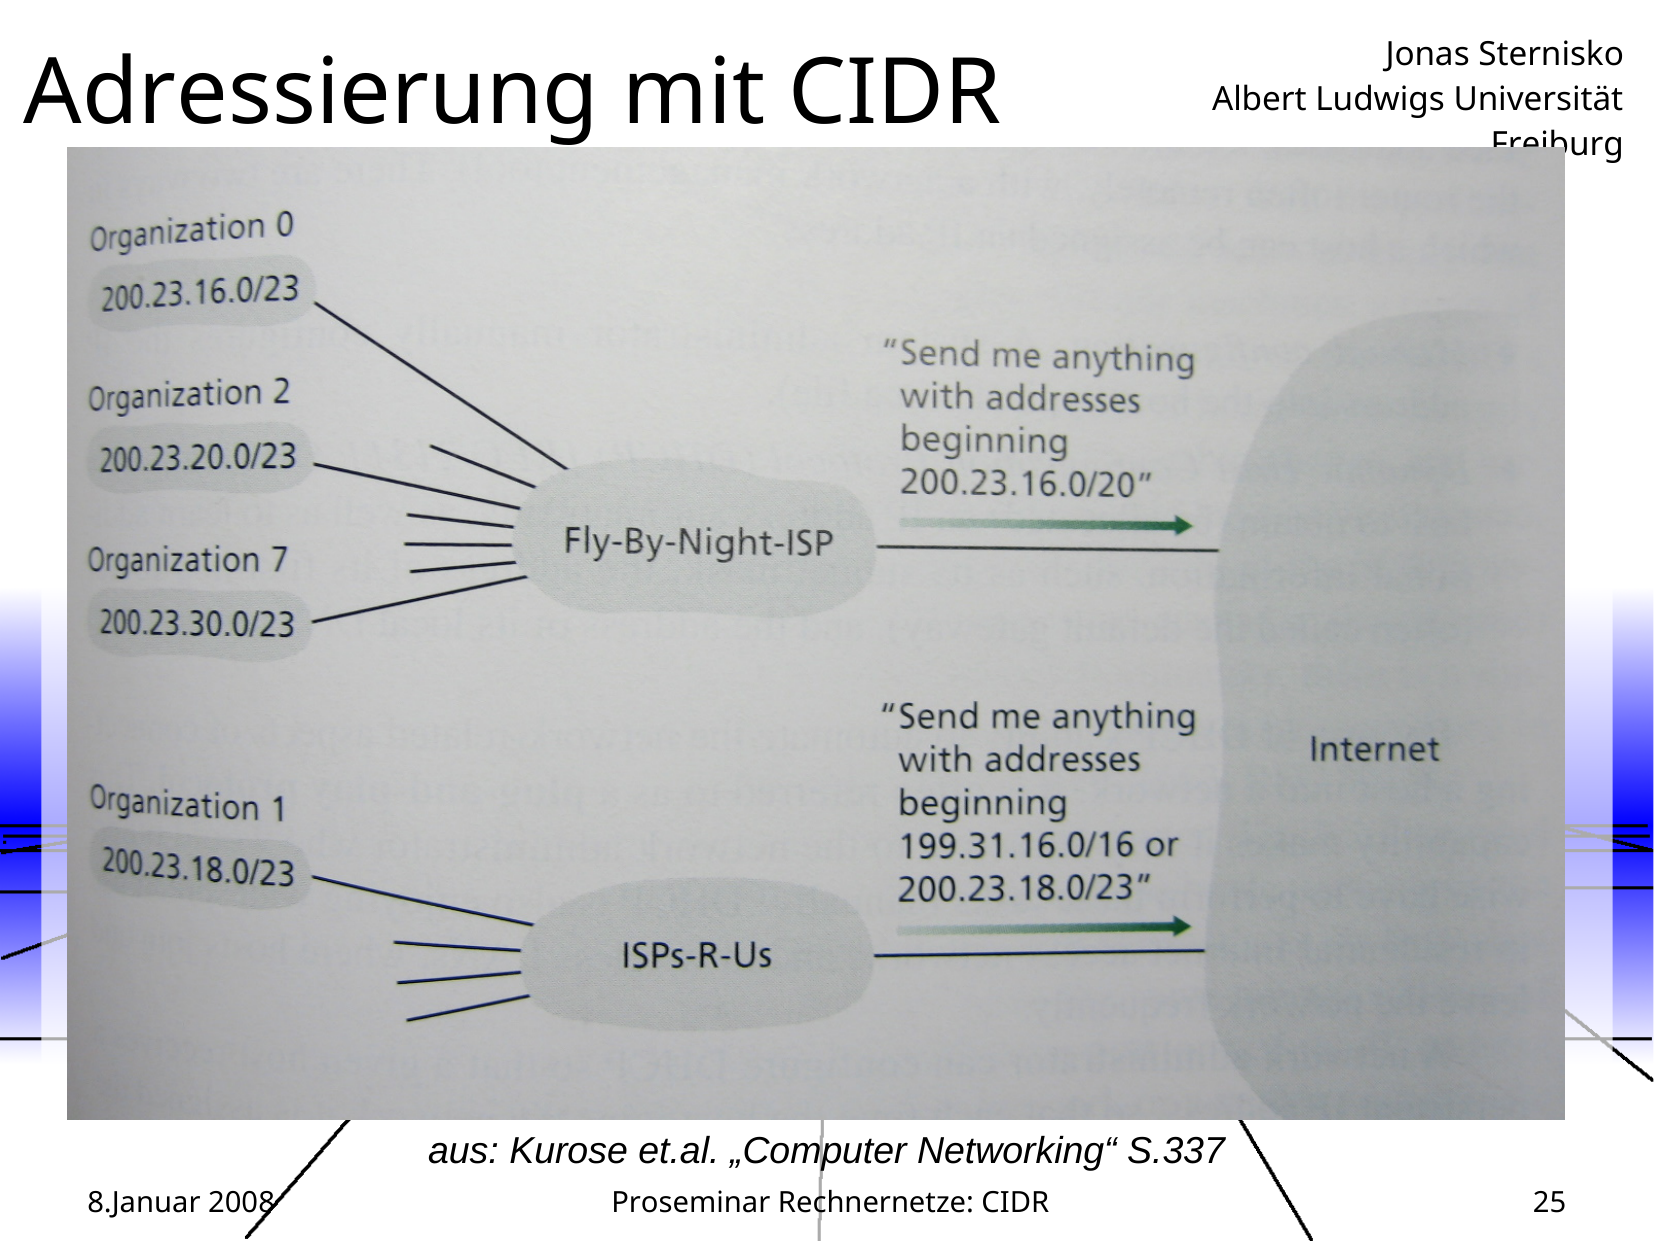

# Adressierung mit CIDR
aus: Kurose et.al. „Computer Networking“ S.337
8.Januar 2008
Proseminar Rechnernetze: CIDR
25